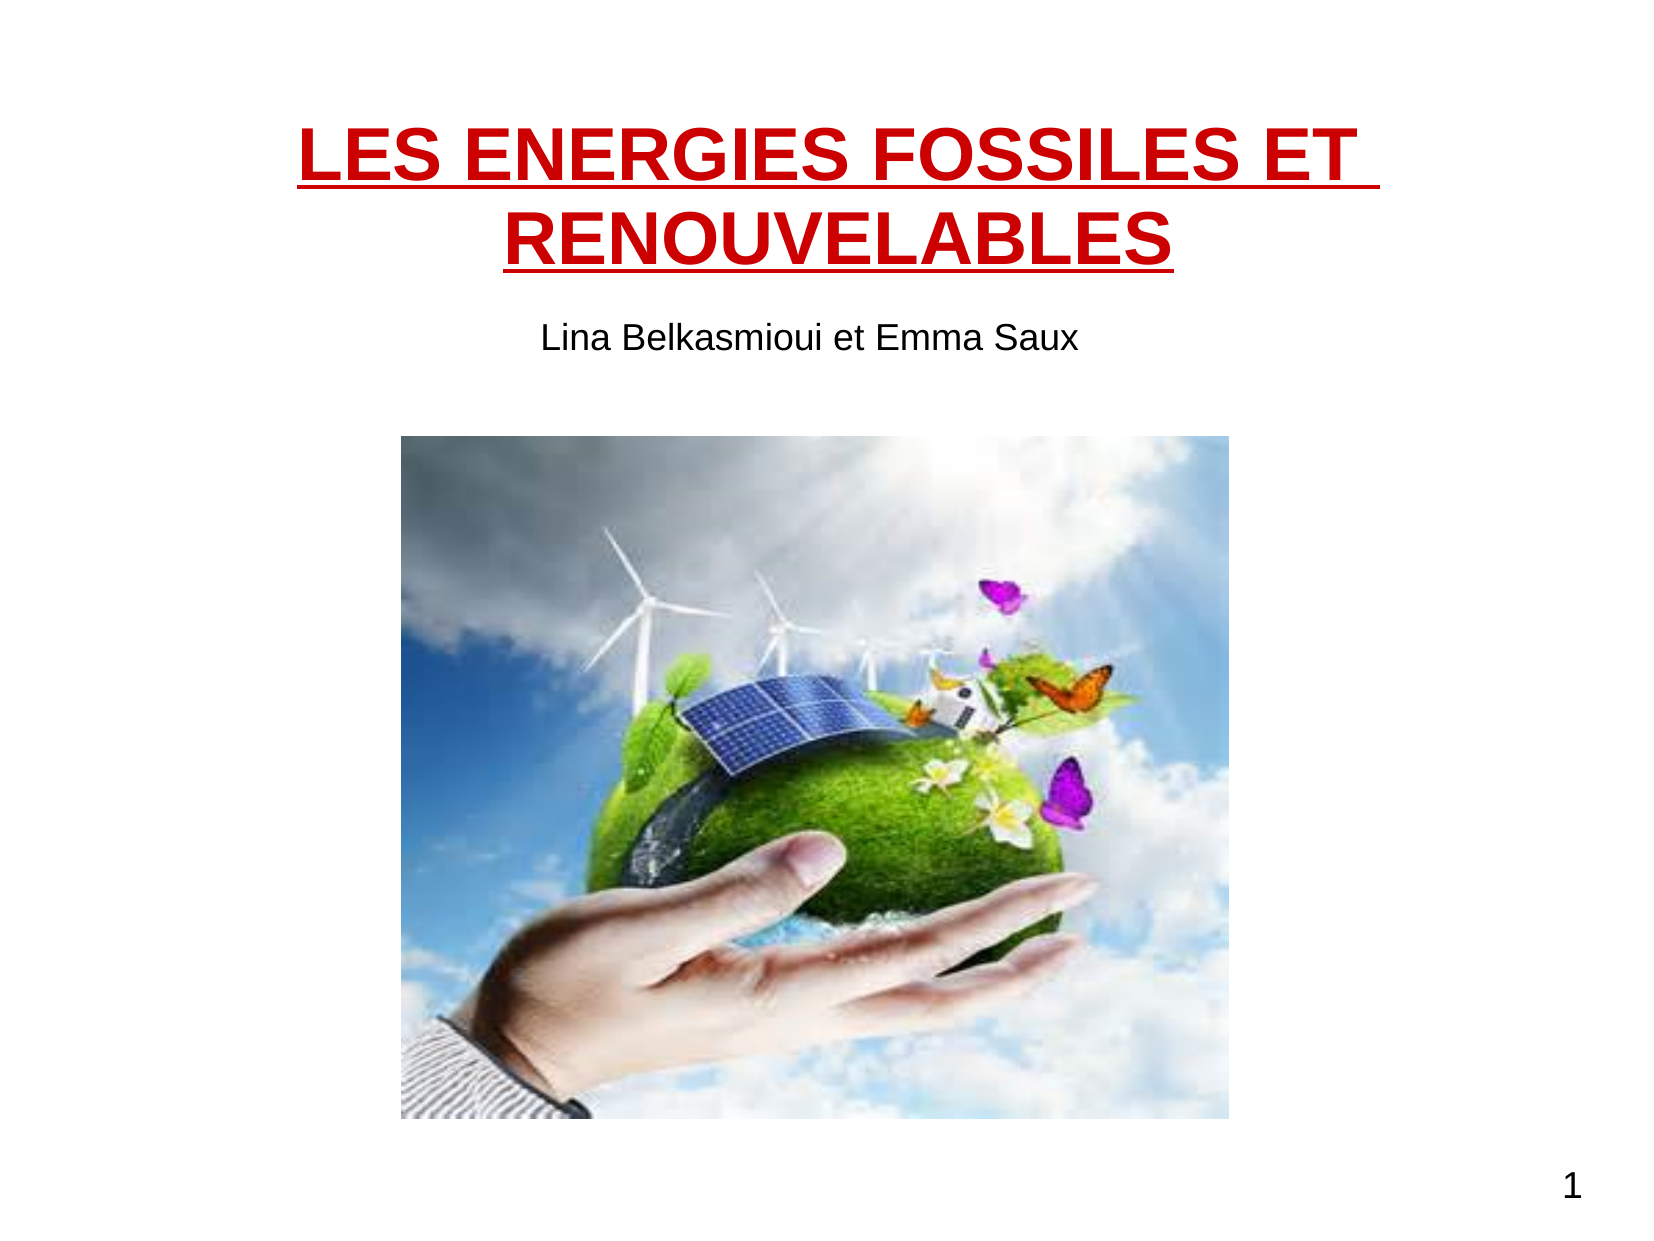

# LES ENERGIES FOSSILES ET
RENOUVELABLES
Lina Belkasmioui et Emma Saux
1